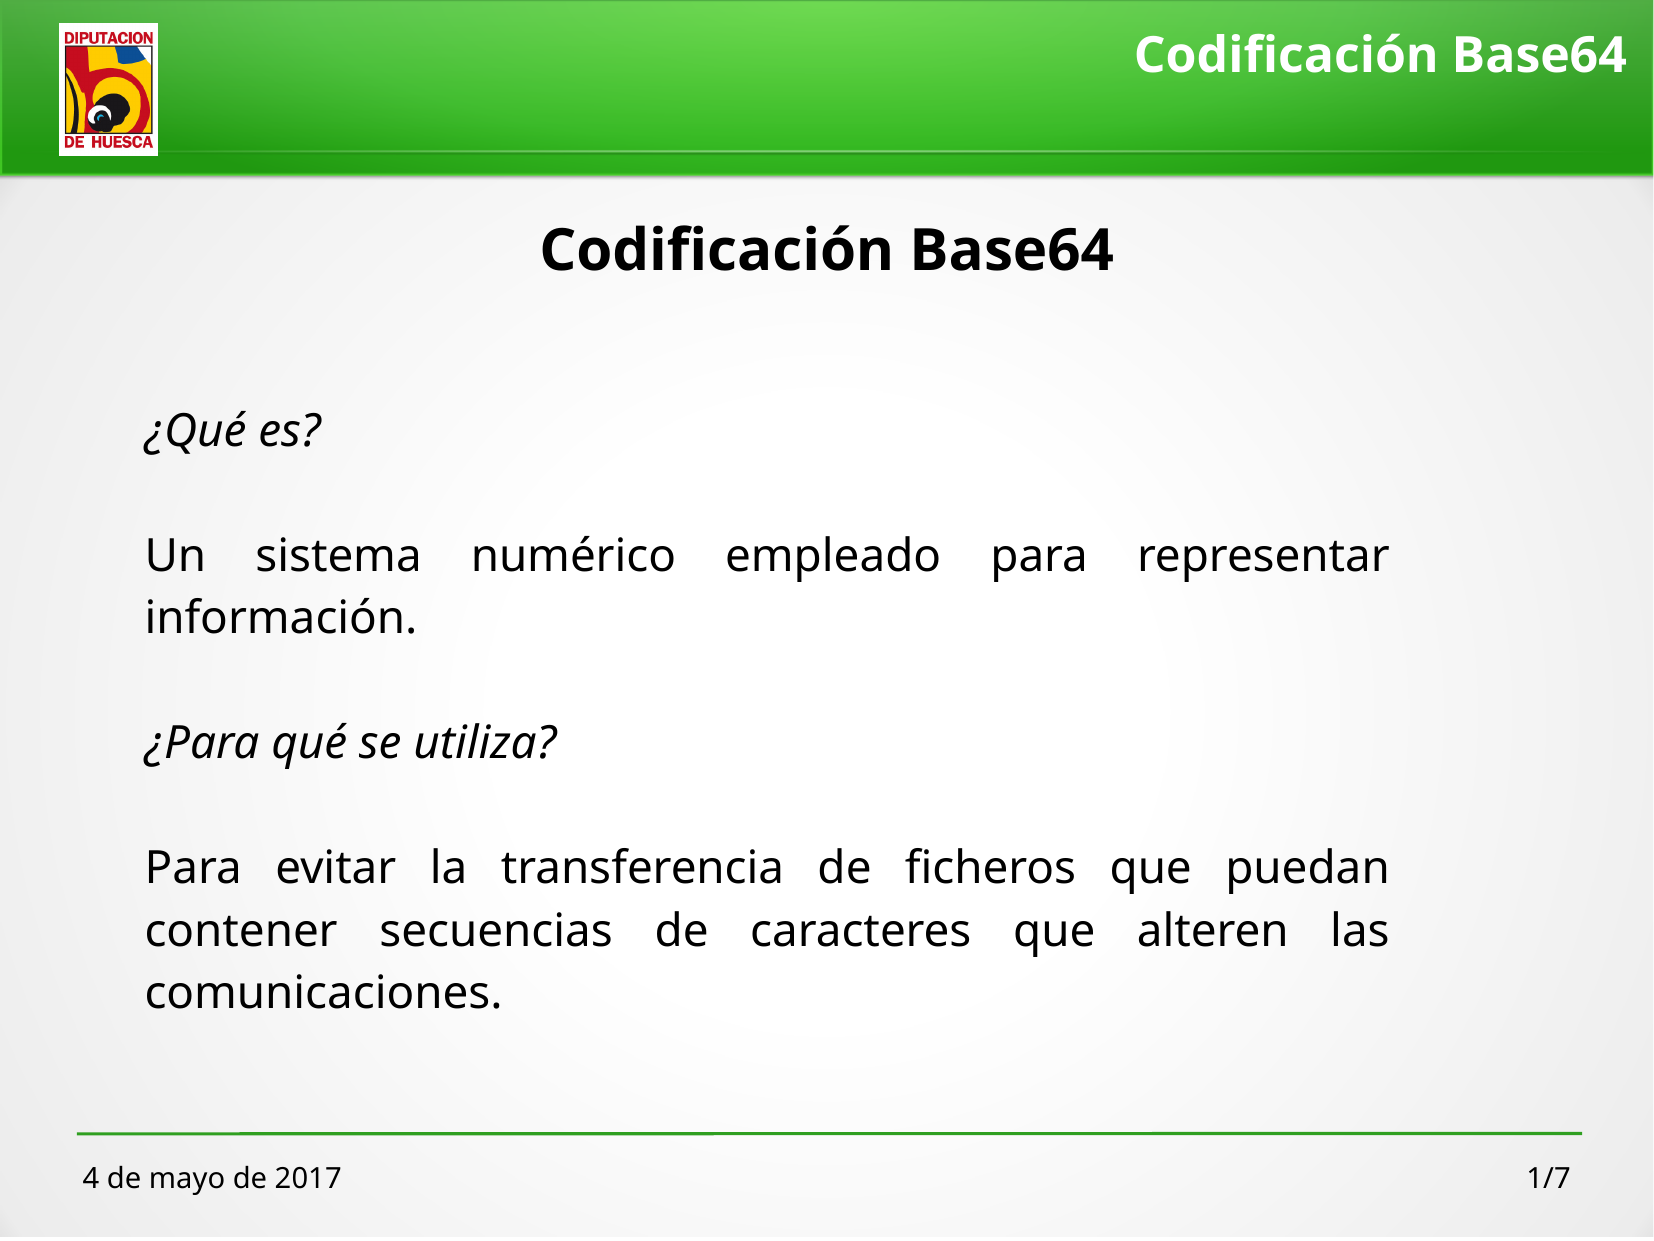

Codificación Base64
Codificación Base64
¿Qué es?
Un sistema numérico empleado para representar información.
¿Para qué se utiliza?
Para evitar la transferencia de ficheros que puedan contener secuencias de caracteres que alteren las comunicaciones.
1